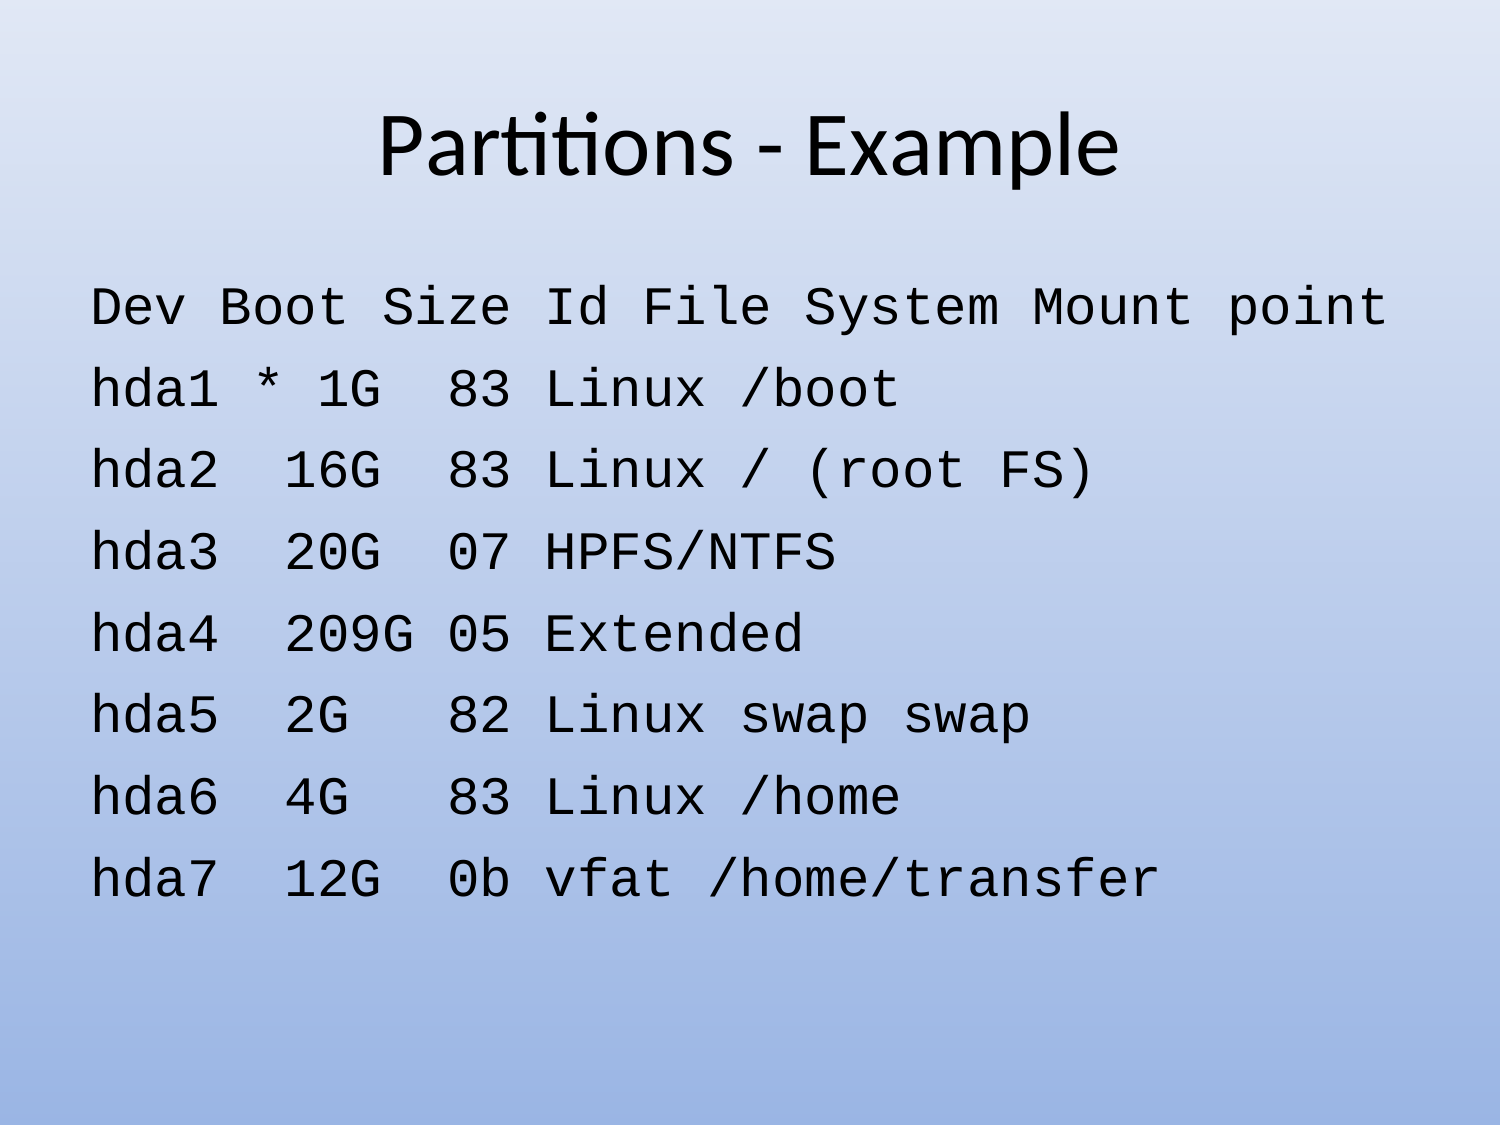

# Partitions - Example
Dev Boot Size Id File System Mount point
hda1 * 1G 83 Linux /boot
hda2 16G 83 Linux / (root FS)
hda3 20G 07 HPFS/NTFS
hda4 209G 05 Extended
hda5 2G 82 Linux swap swap
hda6 4G 83 Linux /home
hda7 12G 0b vfat /home/transfer